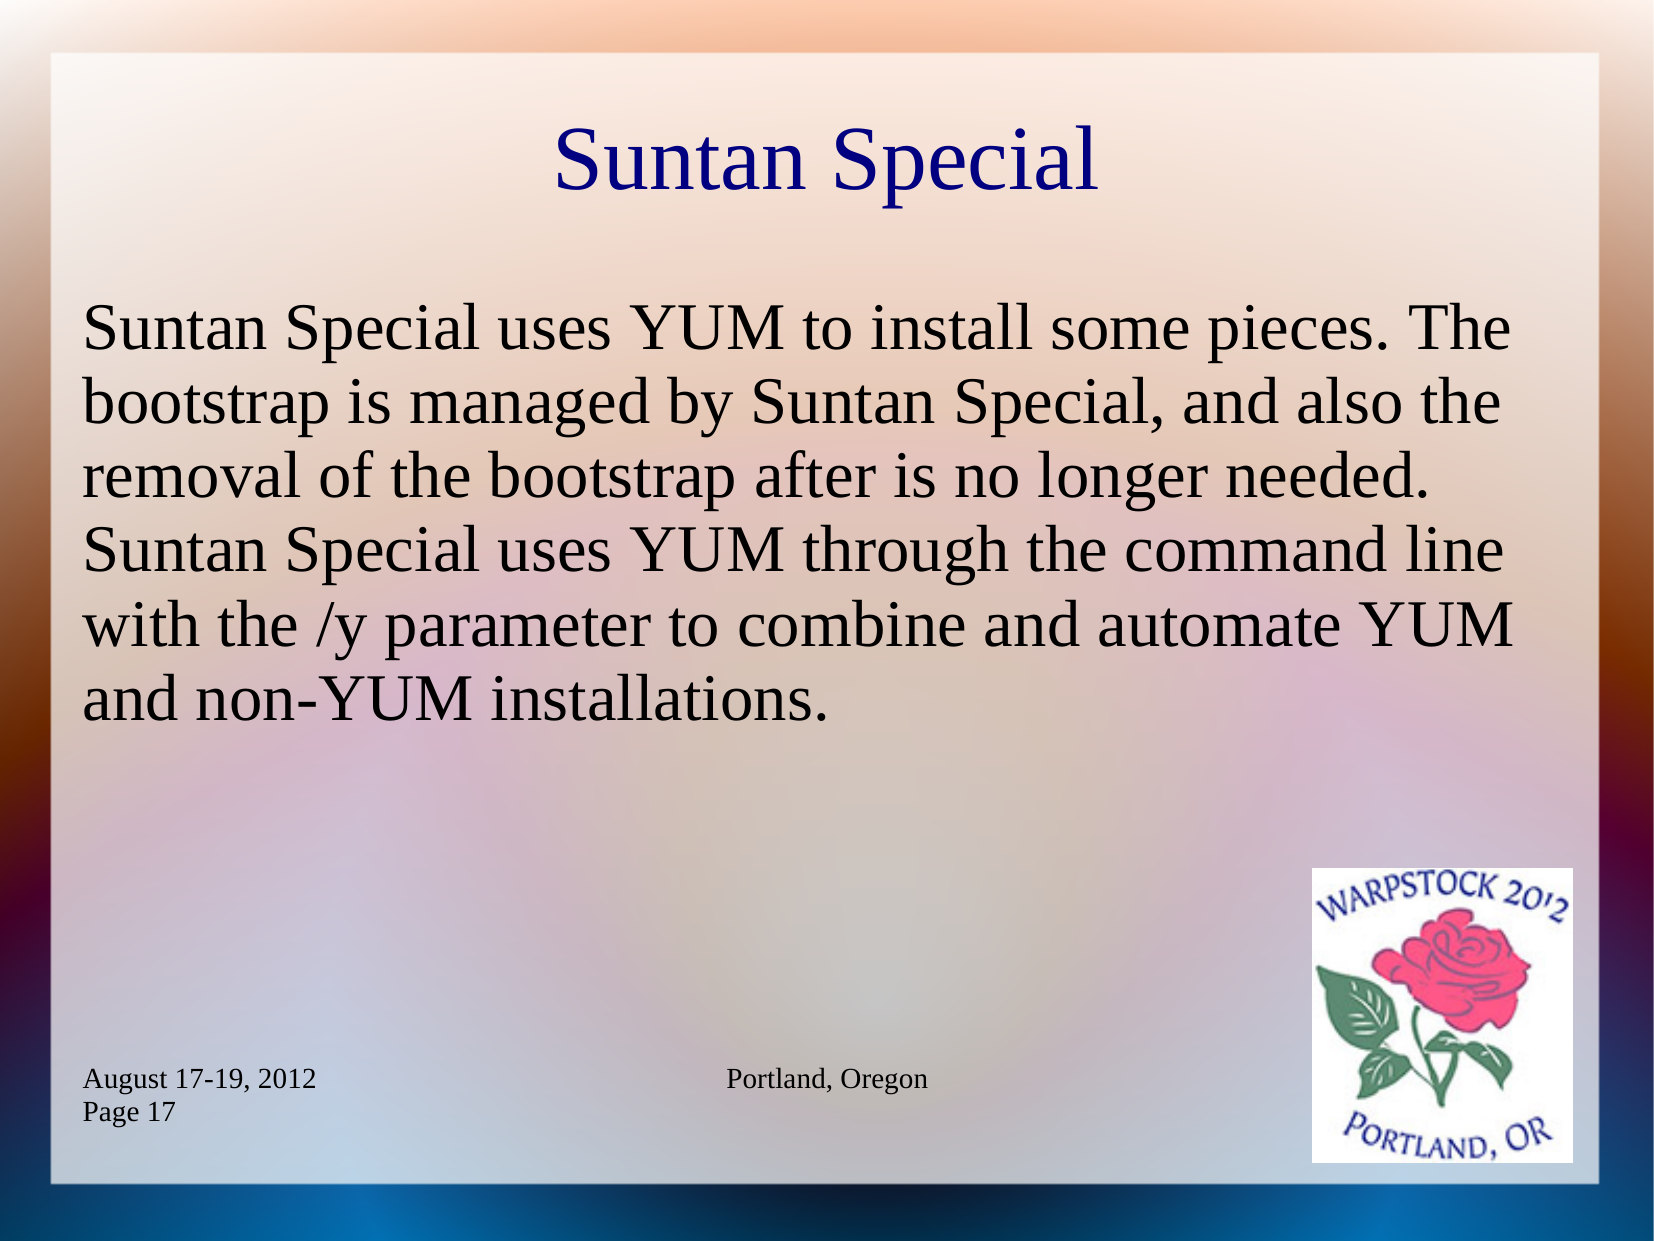

# Suntan Special
Suntan Special uses YUM to install some pieces. The bootstrap is managed by Suntan Special, and also the removal of the bootstrap after is no longer needed. Suntan Special uses YUM through the command line with the /y parameter to combine and automate YUM and non-YUM installations.
August 17-19, 2012
Portland, Oregon